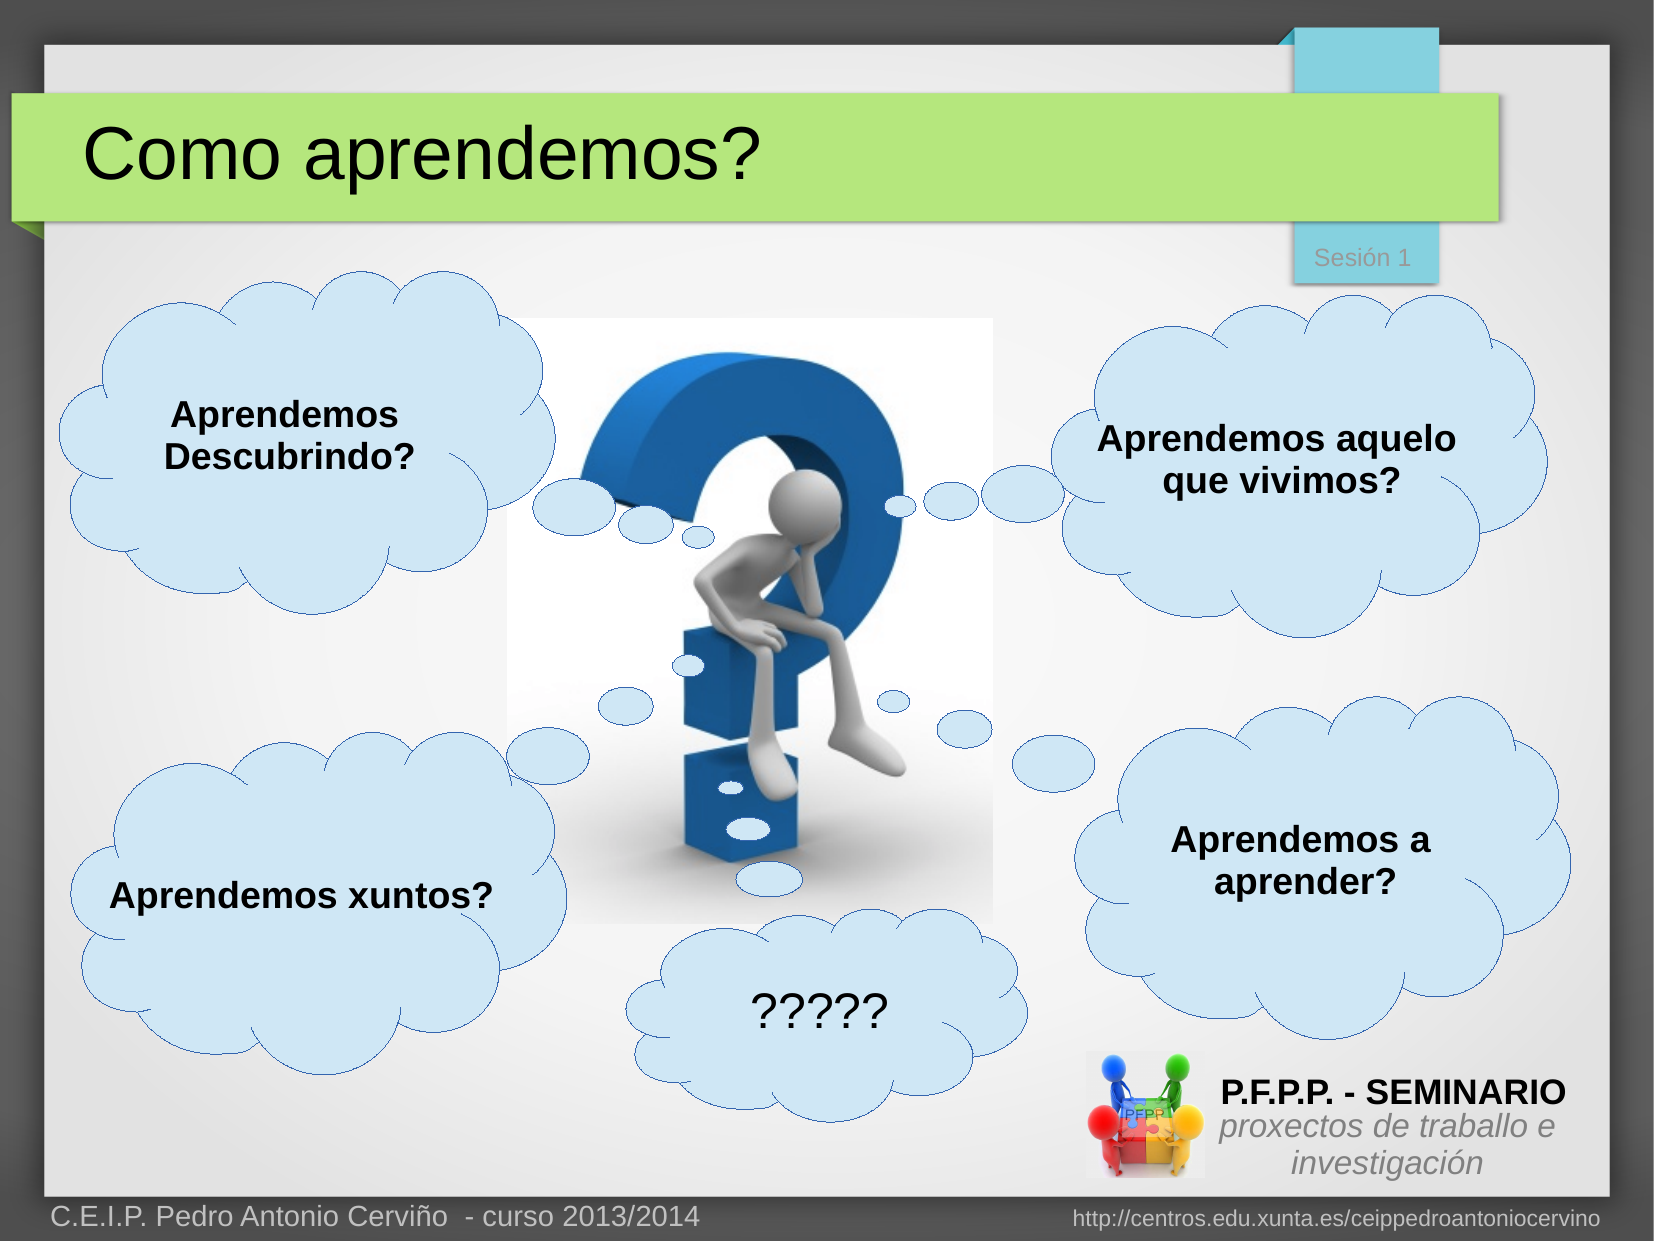

# Como aprendemos?
Sesión 1
Aprendemos
Descubrindo?
Aprendemos aquelo
que vivimos?
Aprendemos a
aprender?
Aprendemos xuntos?
 ?????
P.F.P.P. - SEMINARIO
proxectos de traballo e investigación
C.E.I.P. Pedro Antonio Cerviño - curso 2013/2014 http://centros.edu.xunta.es/ceippedroantoniocervino